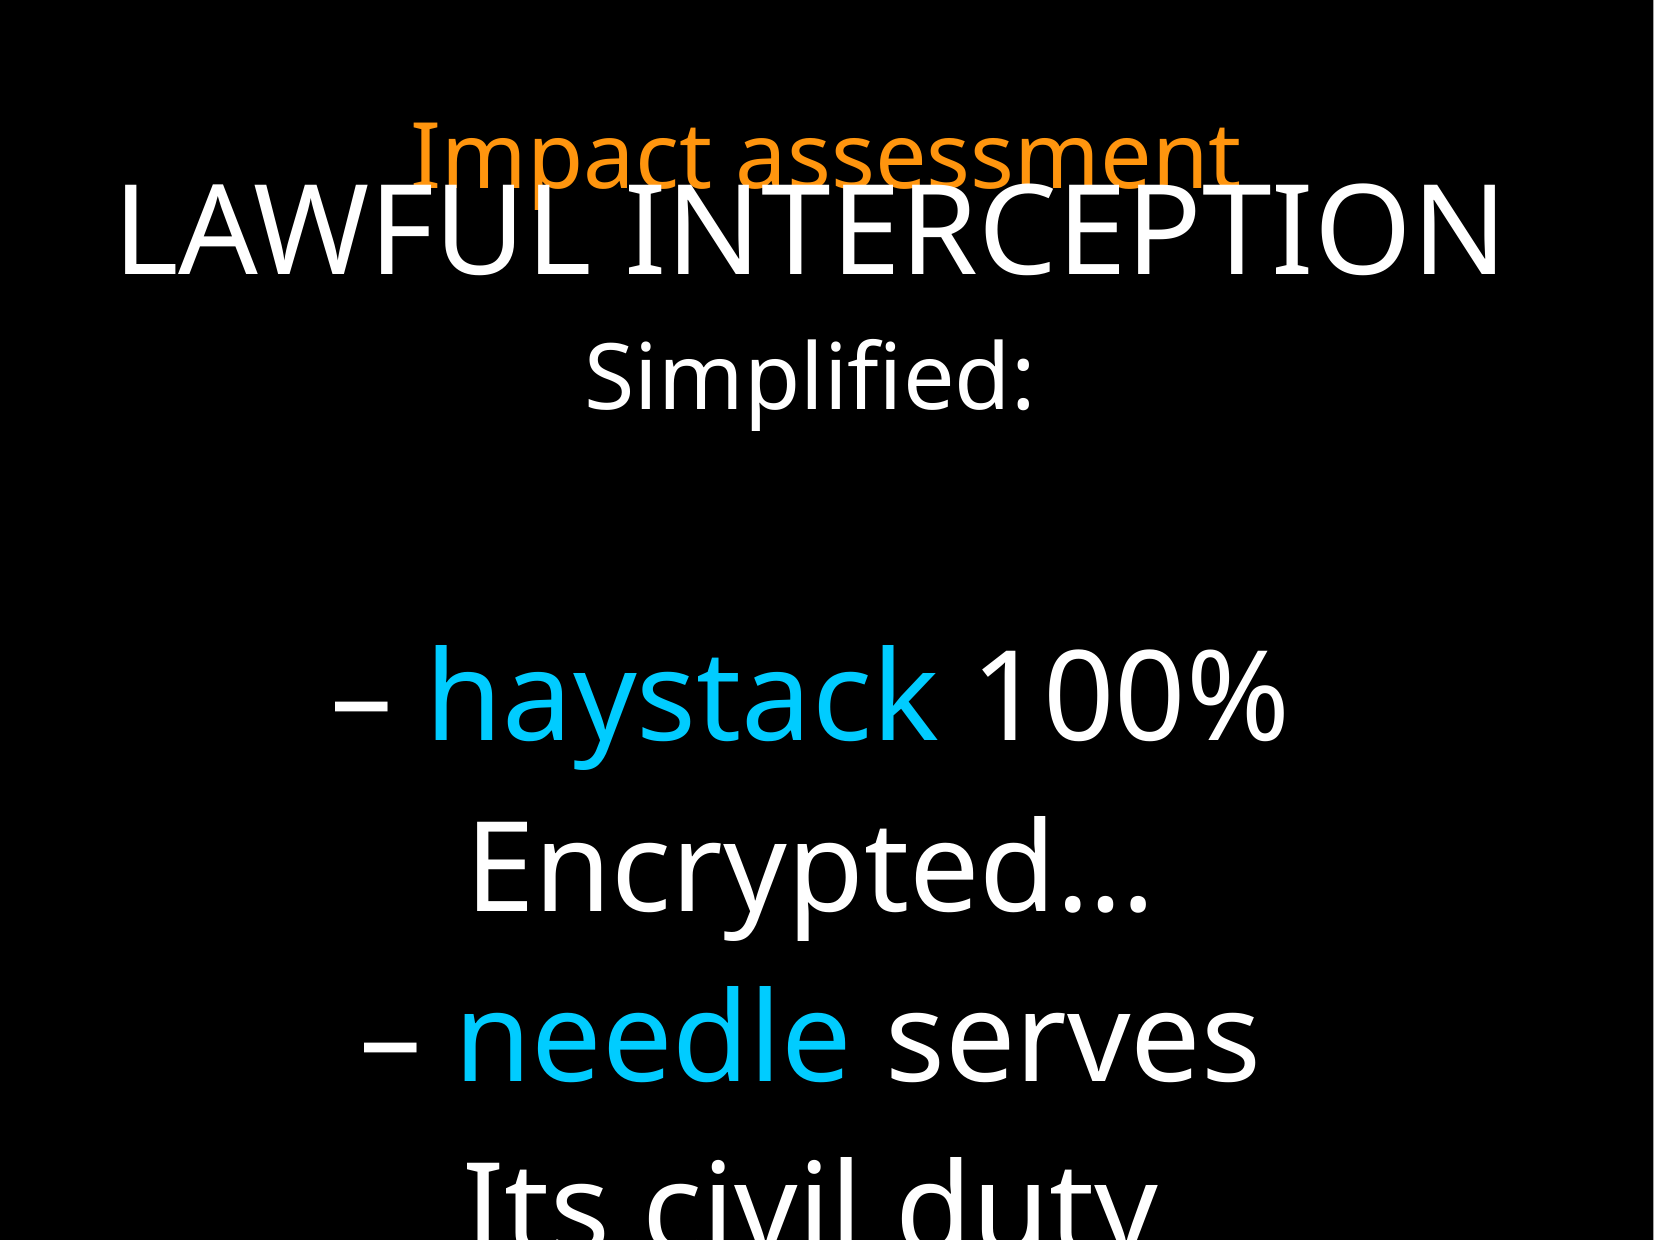

# Impact assessment
LAWFUL INTERCEPTION
Simplified:
– haystack 100%
Encrypted…
– needle serves
Its civil duty